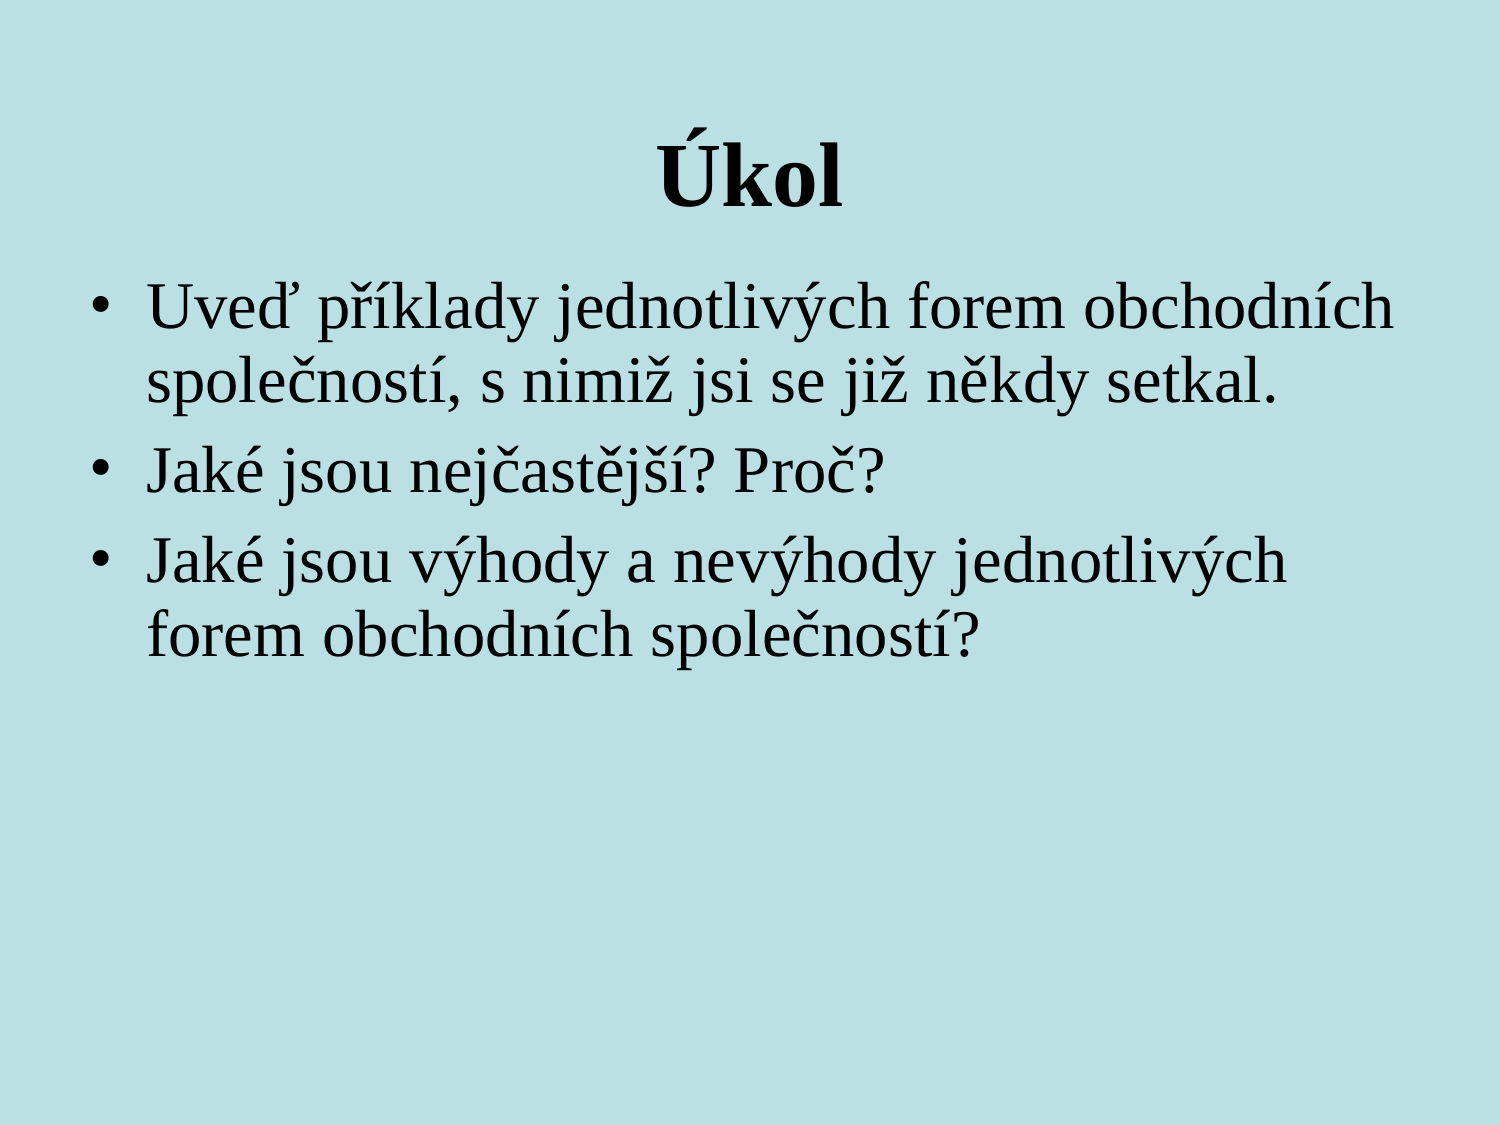

# Úkol
Uveď příklady jednotlivých forem obchodních společností, s nimiž jsi se již někdy setkal.
Jaké jsou nejčastější? Proč?
Jaké jsou výhody a nevýhody jednotlivých forem obchodních společností?